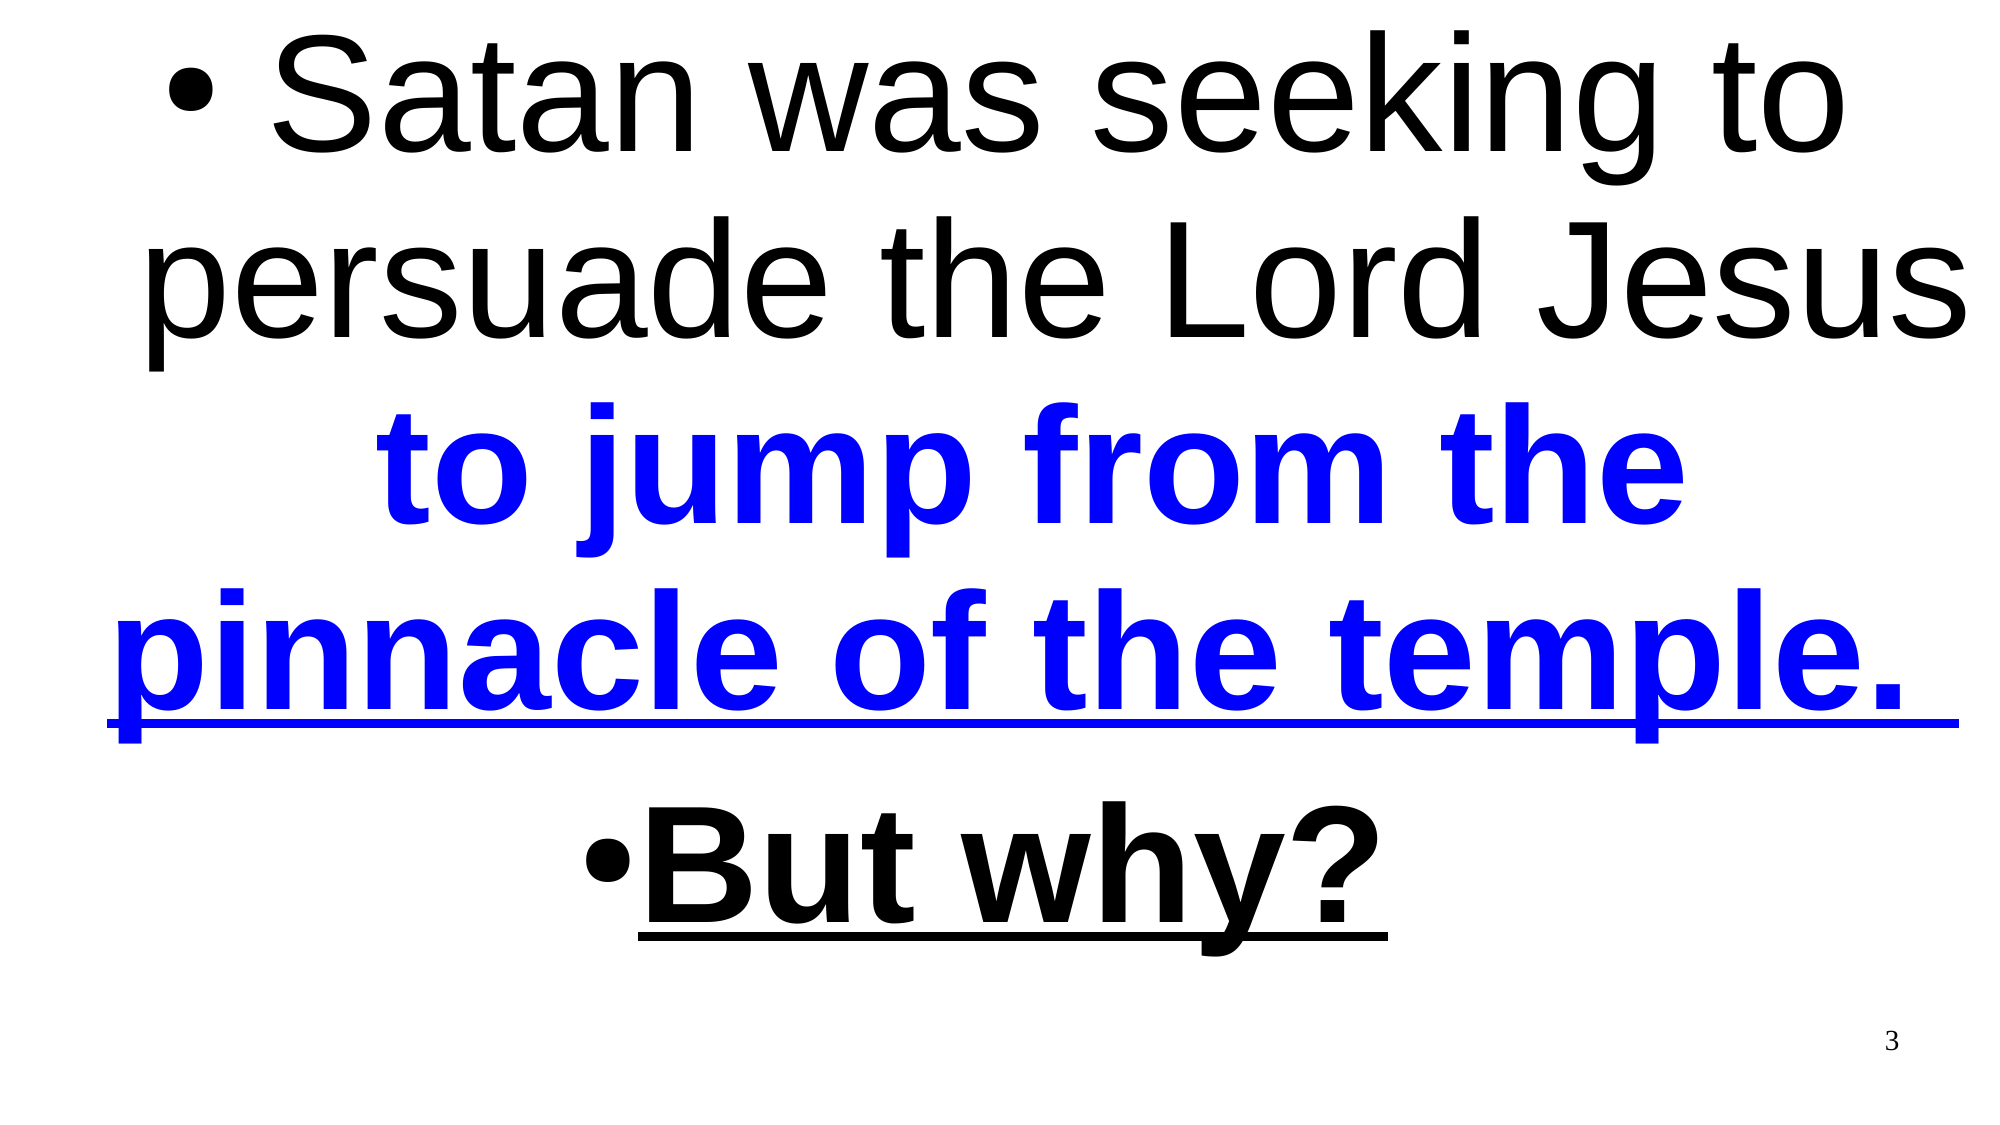

# Satan was seeking to persuade the Lord Jesus to jump from the pinnacle of the temple.
But why?
3